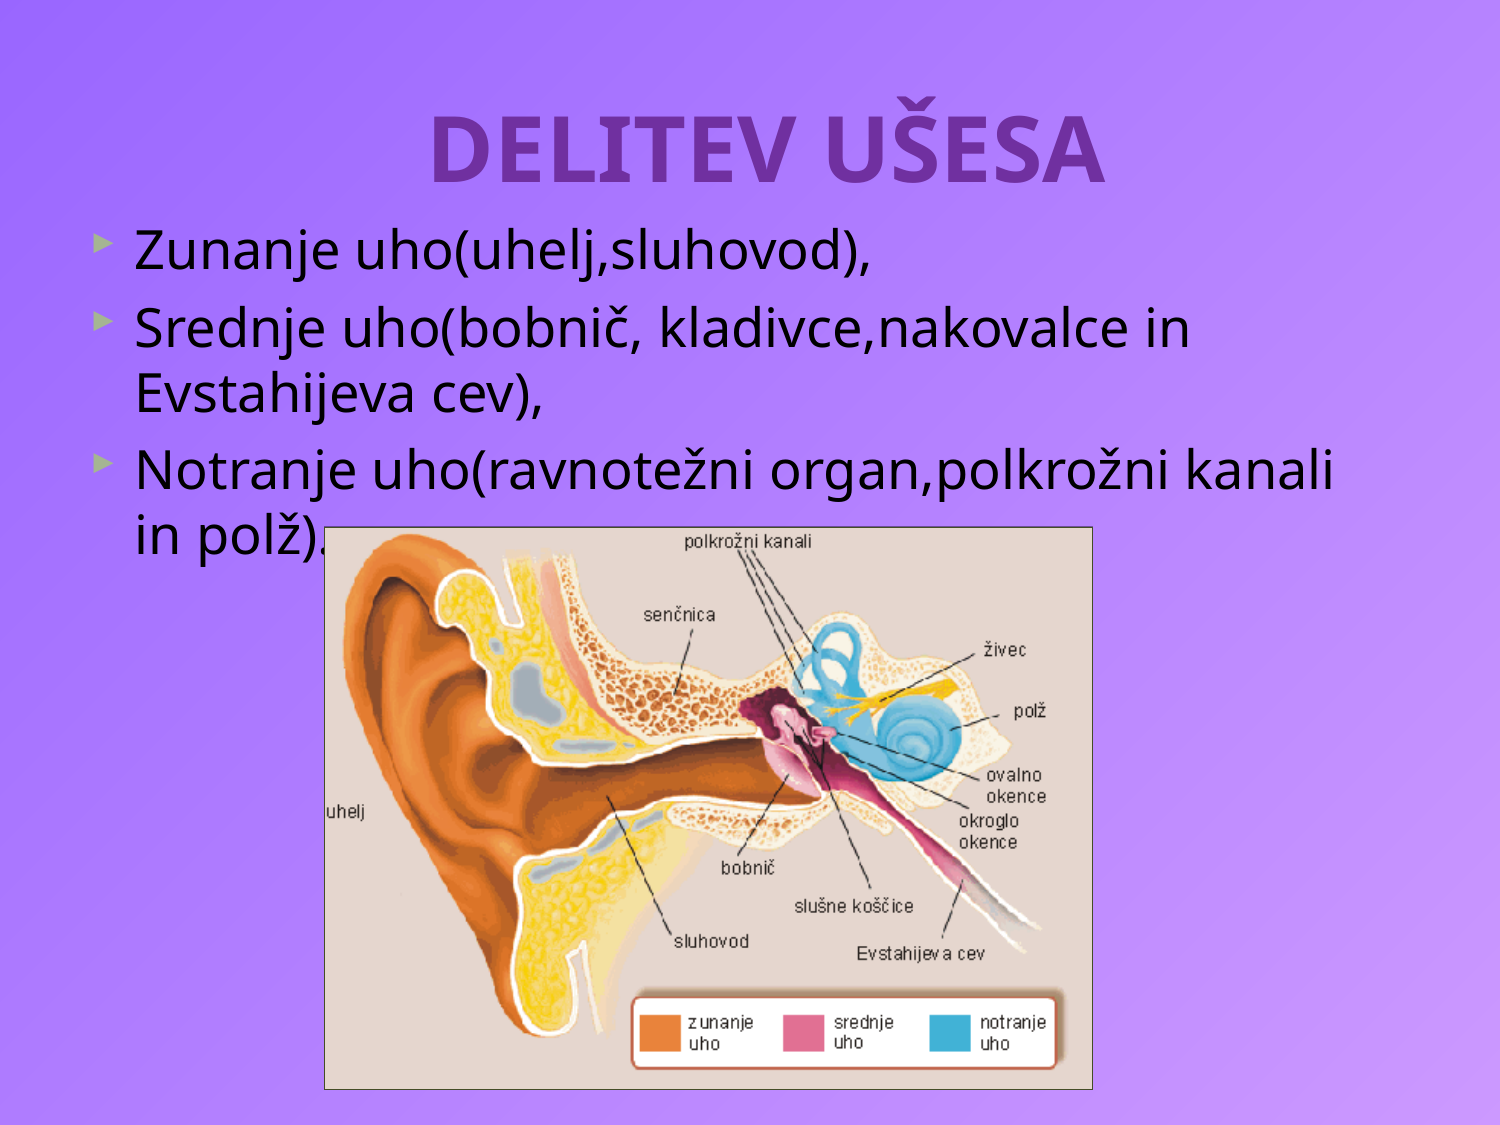

# DELITEV UŠESA
Zunanje uho(uhelj,sluhovod),
Srednje uho(bobnič, kladivce,nakovalce in Evstahijeva cev),
Notranje uho(ravnotežni organ,polkrožni kanali in polž).